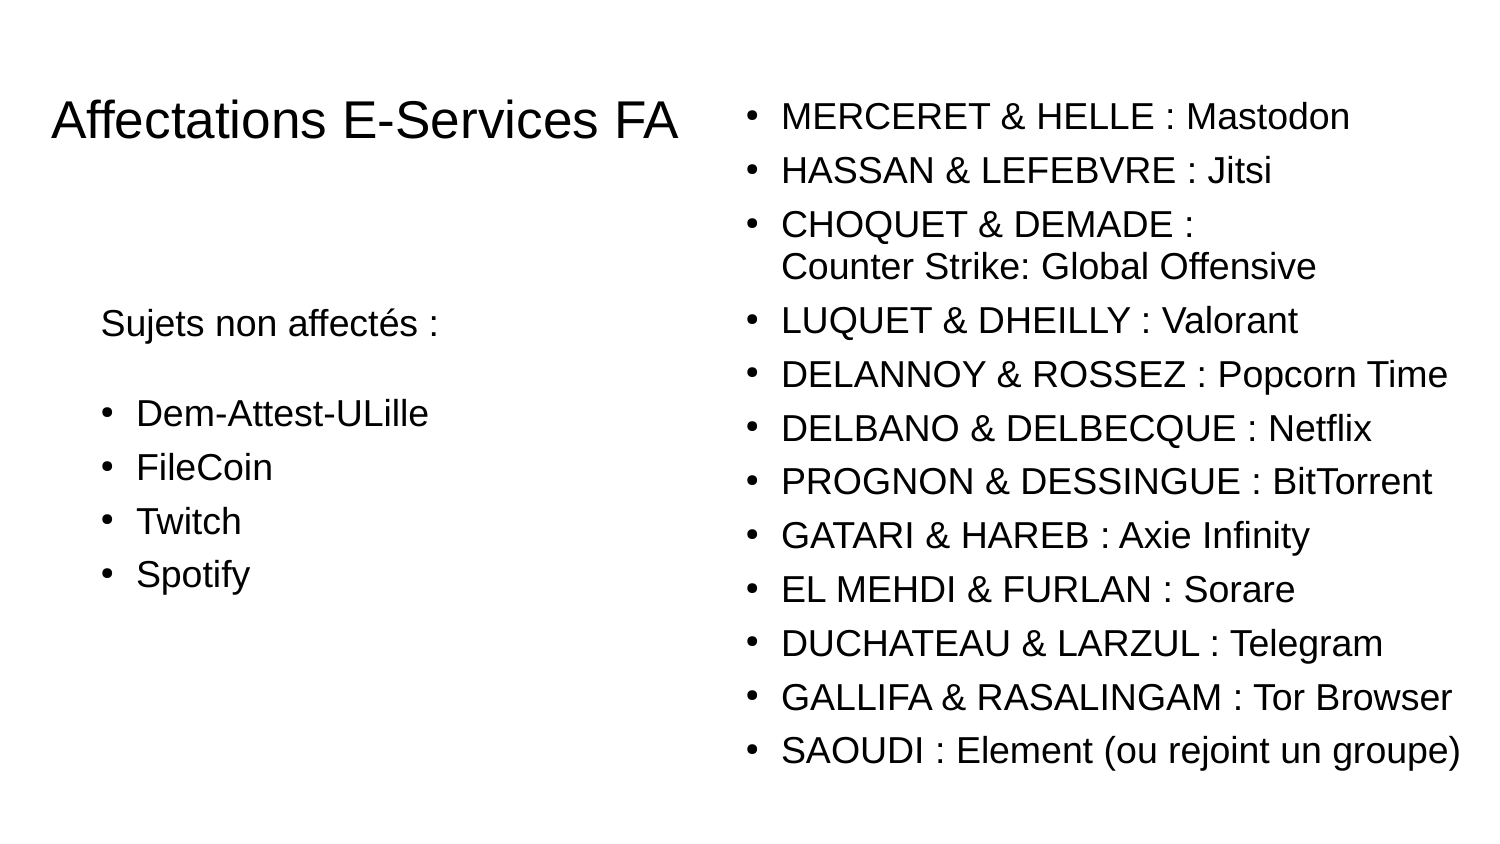

# Affectations E-Services FA
MERCERET & HELLE : Mastodon
HASSAN & LEFEBVRE : Jitsi
CHOQUET & DEMADE :
Counter Strike: Global Offensive
LUQUET & DHEILLY : Valorant
DELANNOY & ROSSEZ : Popcorn Time
DELBANO & DELBECQUE : Netflix
PROGNON & DESSINGUE : BitTorrent
GATARI & HAREB : Axie Infinity
EL MEHDI & FURLAN : Sorare
DUCHATEAU & LARZUL : Telegram
GALLIFA & RASALINGAM : Tor Browser
SAOUDI : Element (ou rejoint un groupe)
Sujets non affectés :
Dem-Attest-ULille
FileCoin
Twitch
Spotify